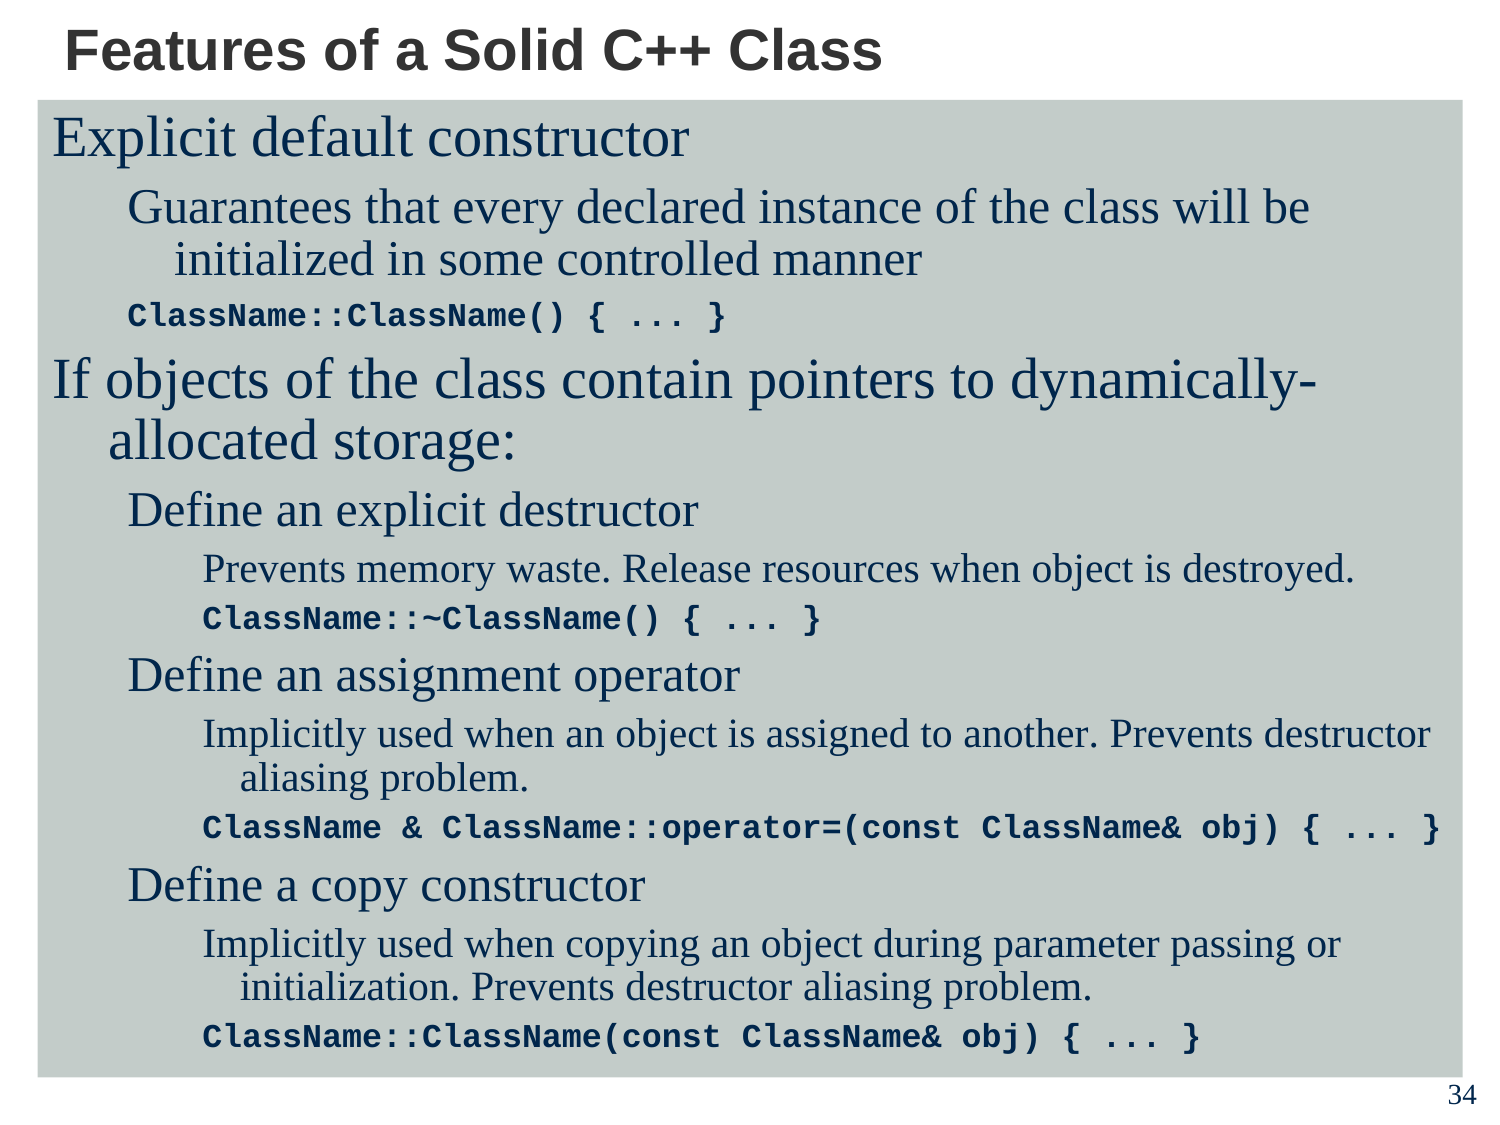

# Features of a Solid C++ Class
Explicit default constructor
Guarantees that every declared instance of the class will be initialized in some controlled manner
ClassName::ClassName() { ... }
If objects of the class contain pointers to dynamically-allocated storage:
Define an explicit destructor
Prevents memory waste. Release resources when object is destroyed.
ClassName::~ClassName() { ... }
Define an assignment operator
Implicitly used when an object is assigned to another. Prevents destructor aliasing problem.
ClassName & ClassName::operator=(const ClassName& obj) { ... }
Define a copy constructor
Implicitly used when copying an object during parameter passing or initialization. Prevents destructor aliasing problem.
ClassName::ClassName(const ClassName& obj) { ... }